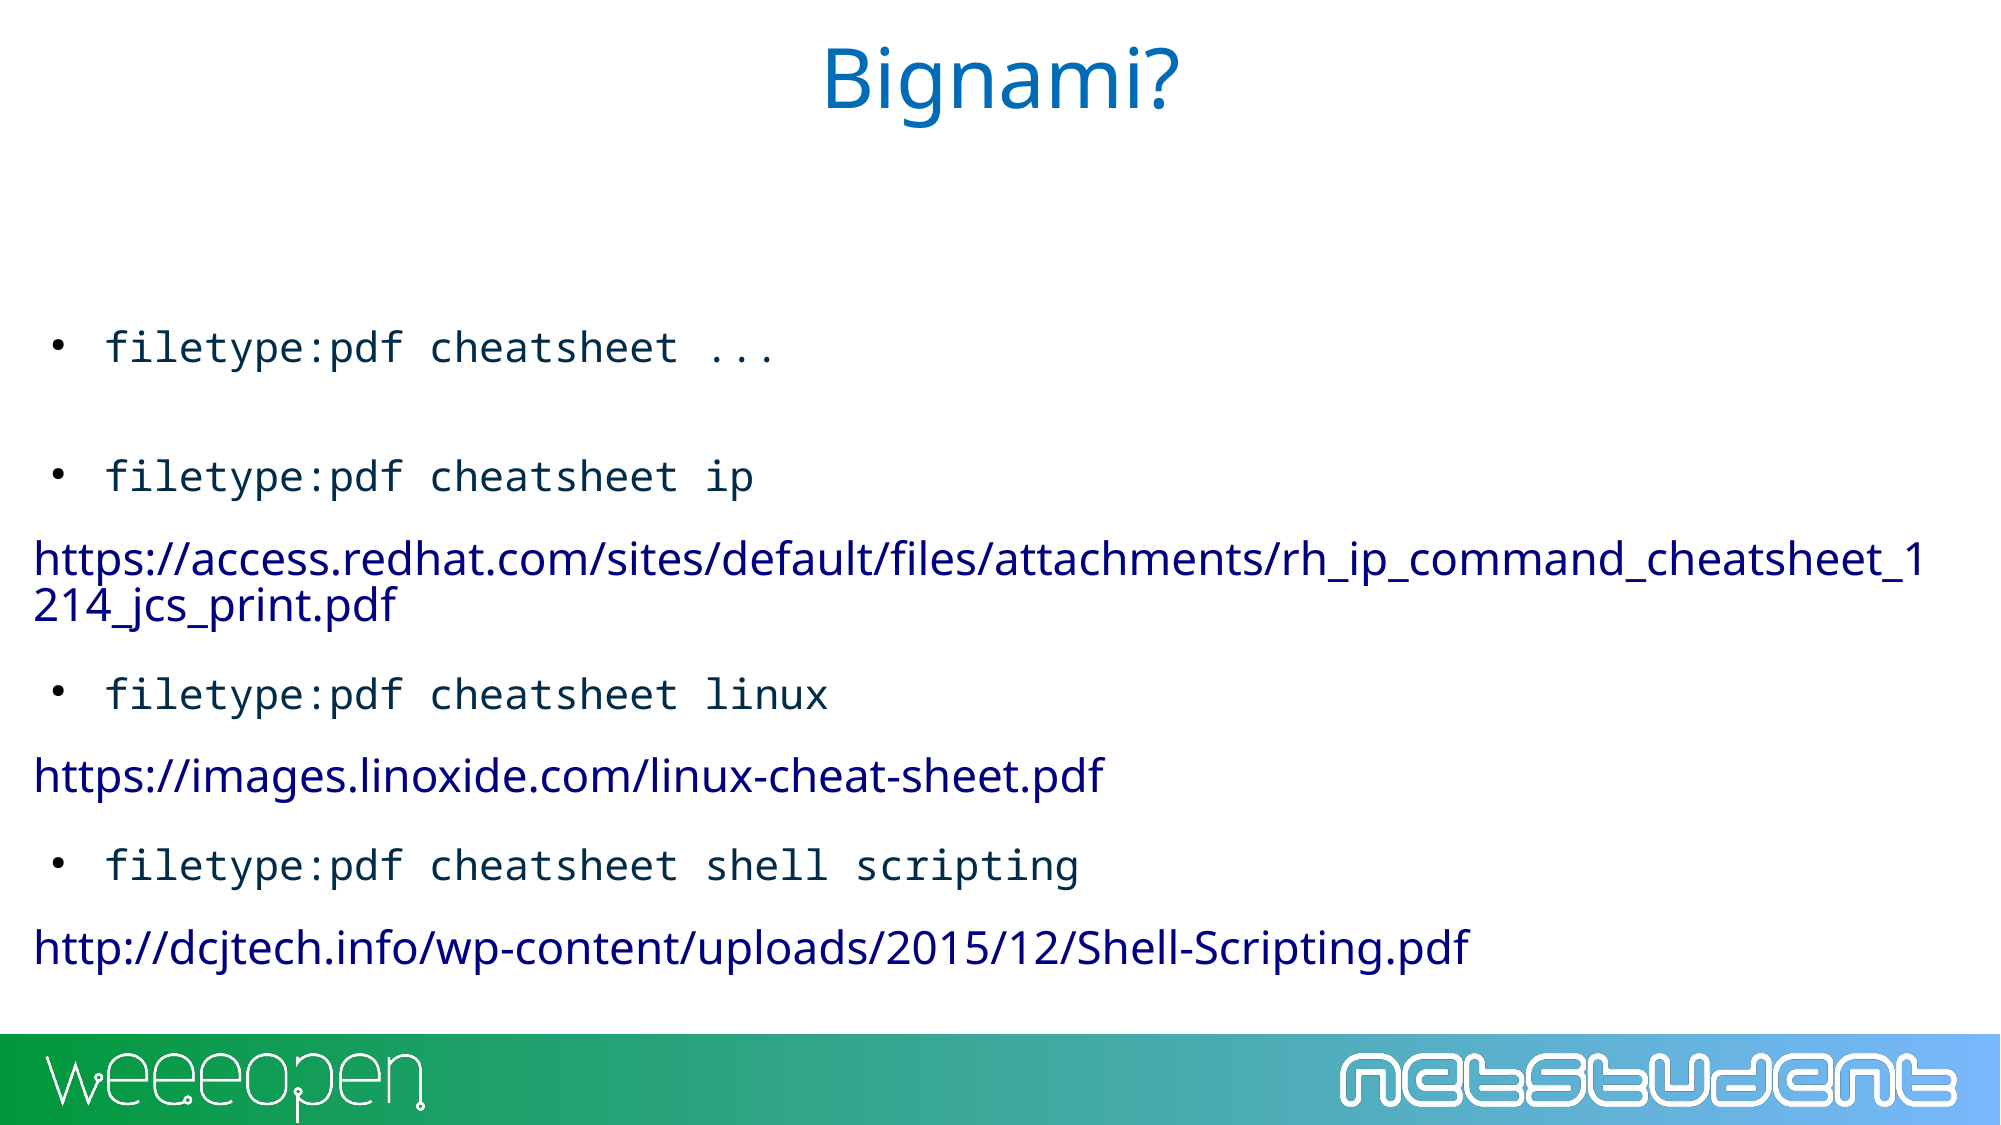

# Bignami?
filetype:pdf cheatsheet ...
filetype:pdf cheatsheet ip
https://access.redhat.com/sites/default/files/attachments/rh_ip_command_cheatsheet_1214_jcs_print.pdf
filetype:pdf cheatsheet linux
https://images.linoxide.com/linux-cheat-sheet.pdf
filetype:pdf cheatsheet shell scripting
http://dcjtech.info/wp-content/uploads/2015/12/Shell-Scripting.pdf